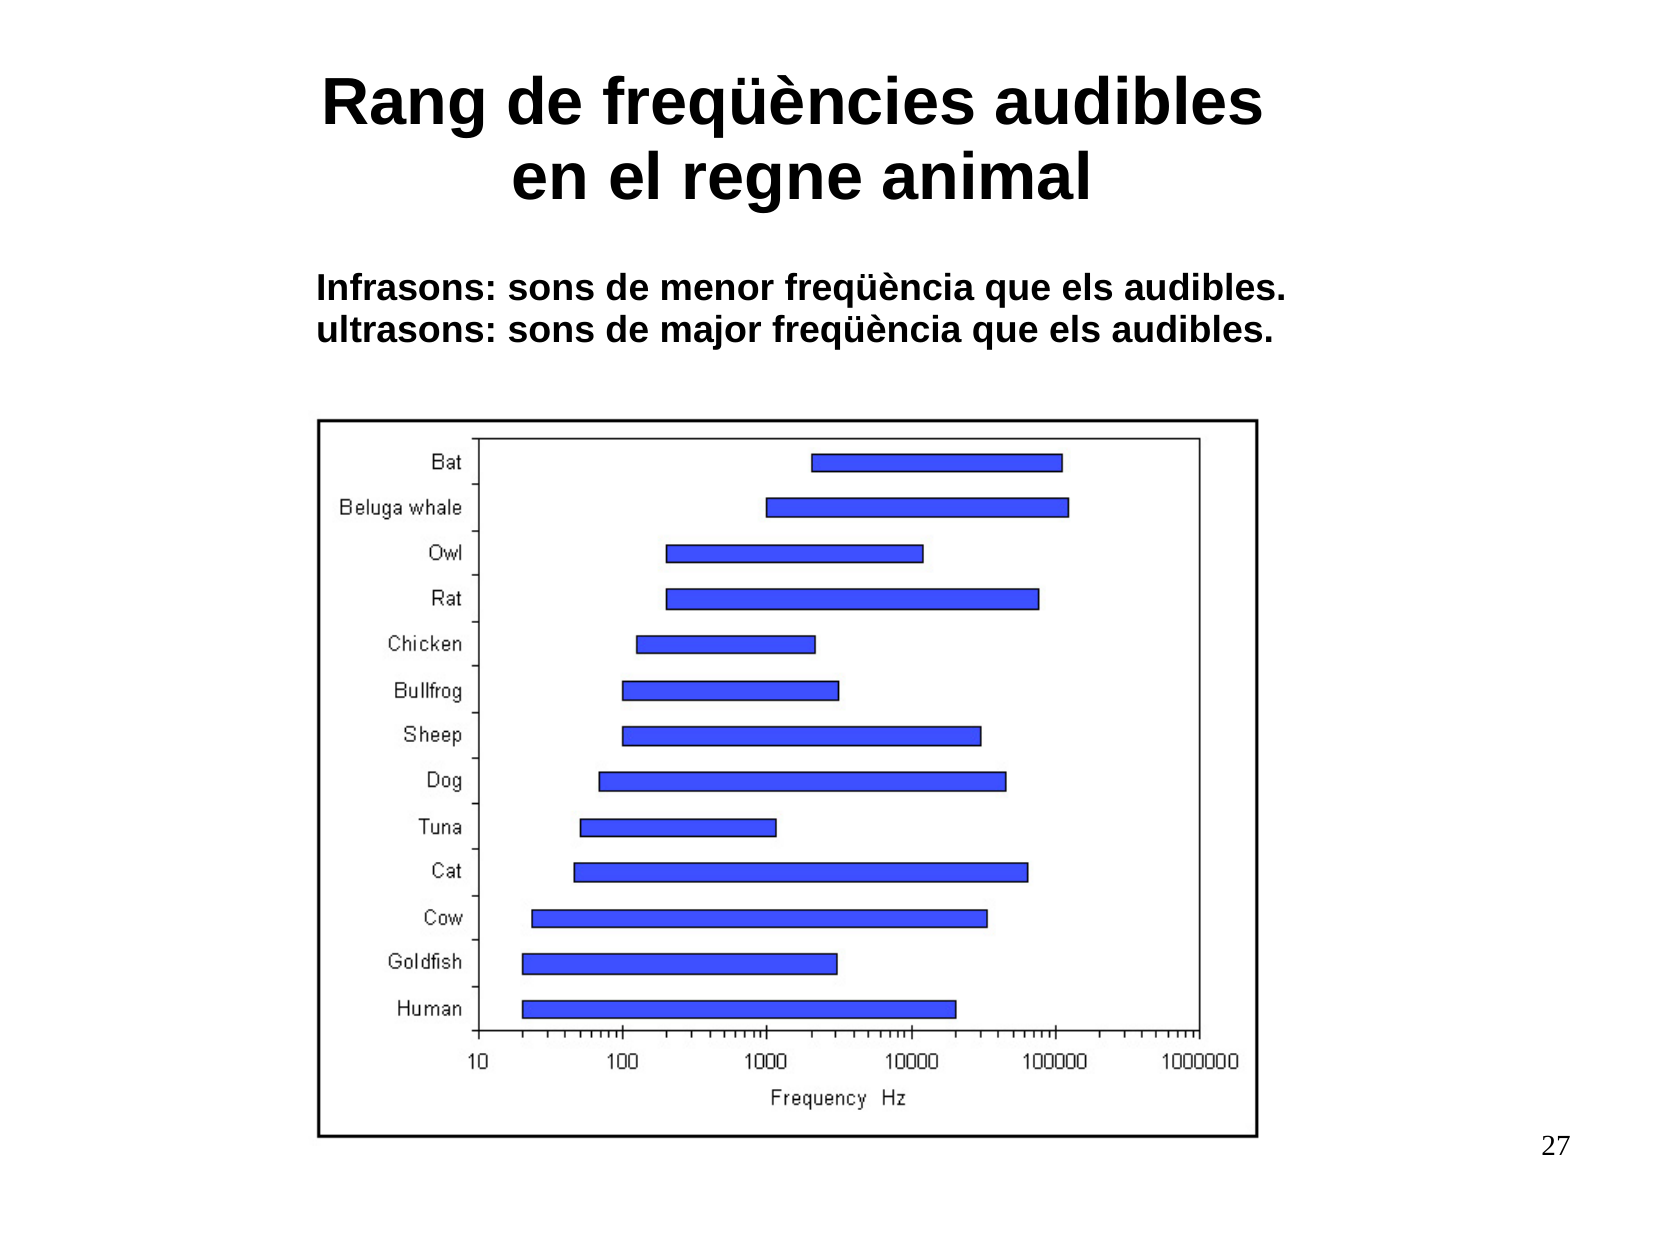

Rang de freqüències audibles
en el regne animal
Infrasons: sons de menor freqüència que els audibles. ultrasons: sons de major freqüència que els audibles.
27